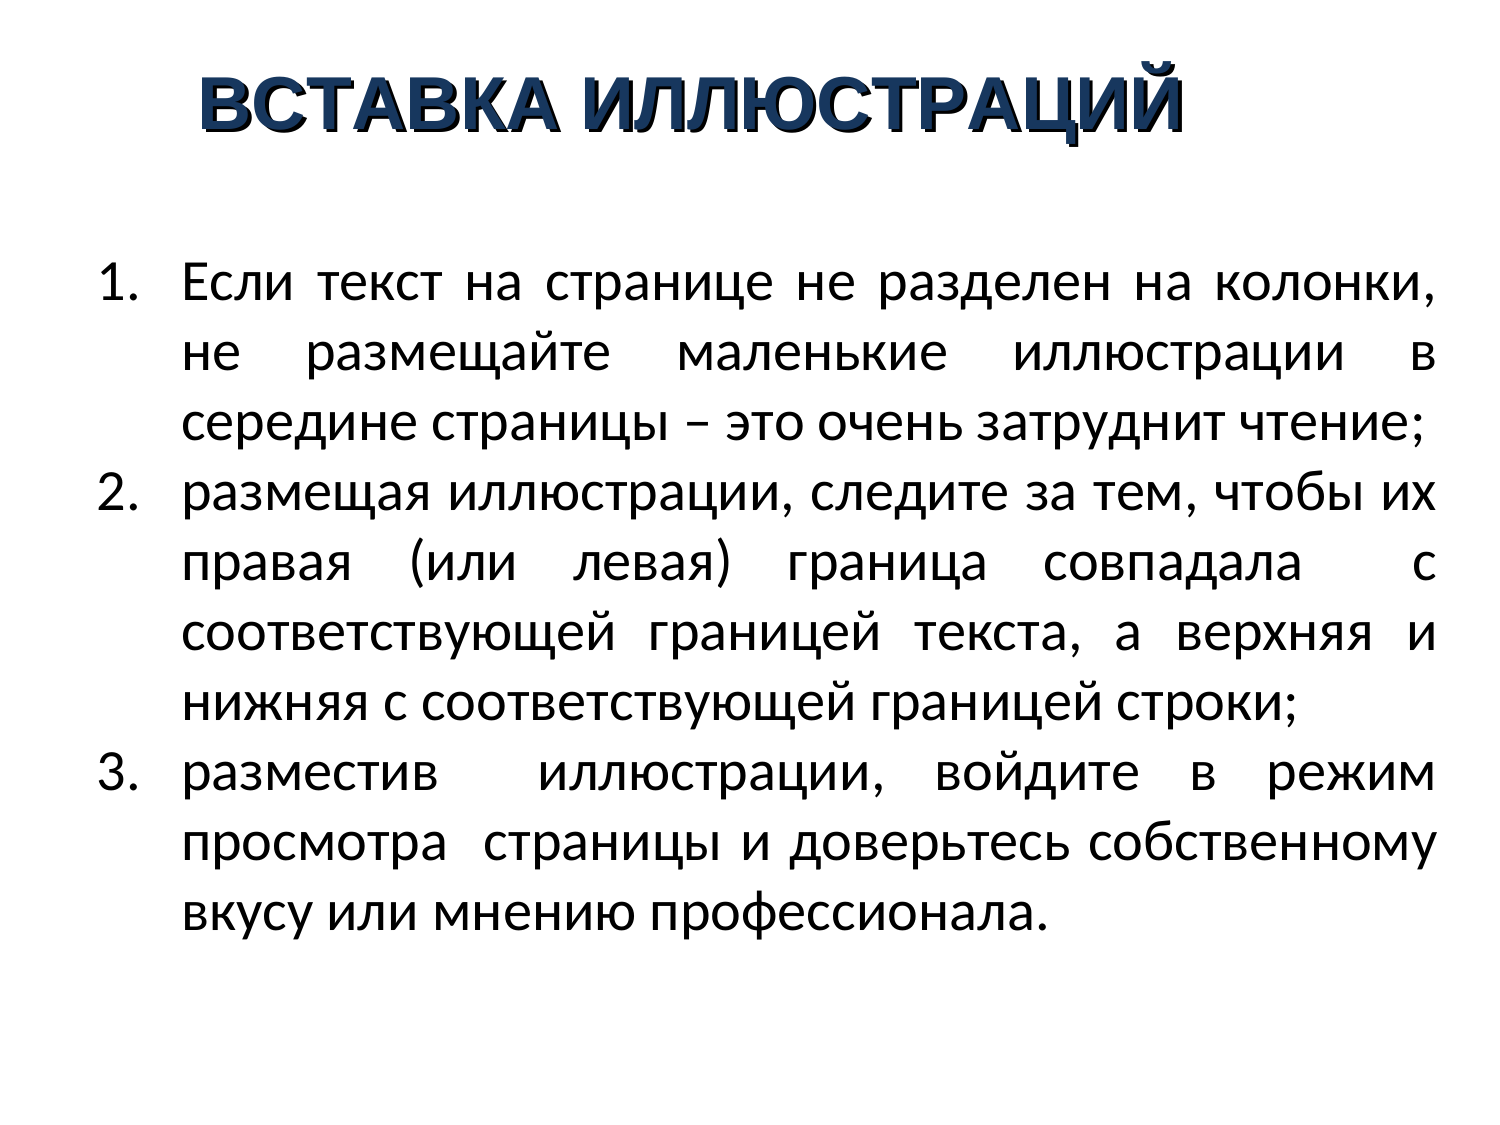

ВСТАВКА ИЛЛЮСТРАЦИЙ
Если текст на странице не разделен на колонки, не размещайте маленькие иллюстрации в середине страницы – это очень затруднит чтение;
размещая иллюстрации, следите за тем, чтобы их правая (или левая) граница совпадала с соответствующей границей текста, а верхняя и нижняя с соответствующей границей строки;
разместив иллюстрации, войдите в режим просмотра страницы и доверьтесь собственному вкусу или мнению профессионала.